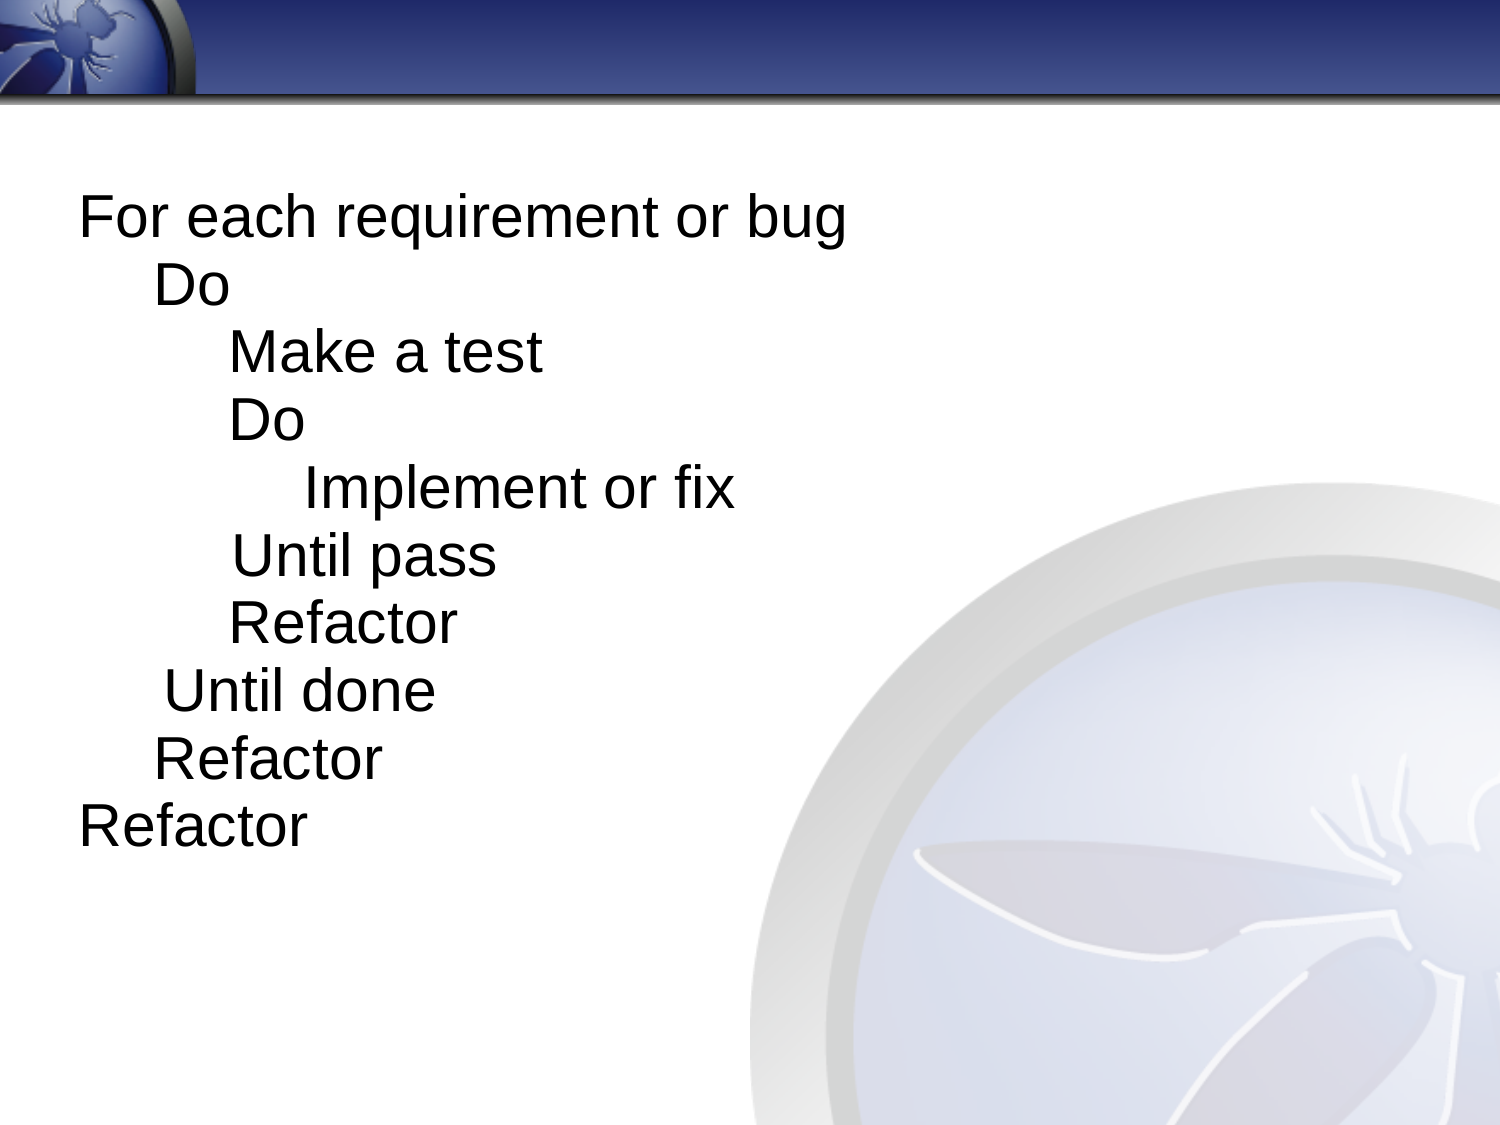

# For each requirement or bug
	Do
		Make a test
		Do
			Implement or fix
 Until pass
		Refactor
 Until done
	Refactor
Refactor